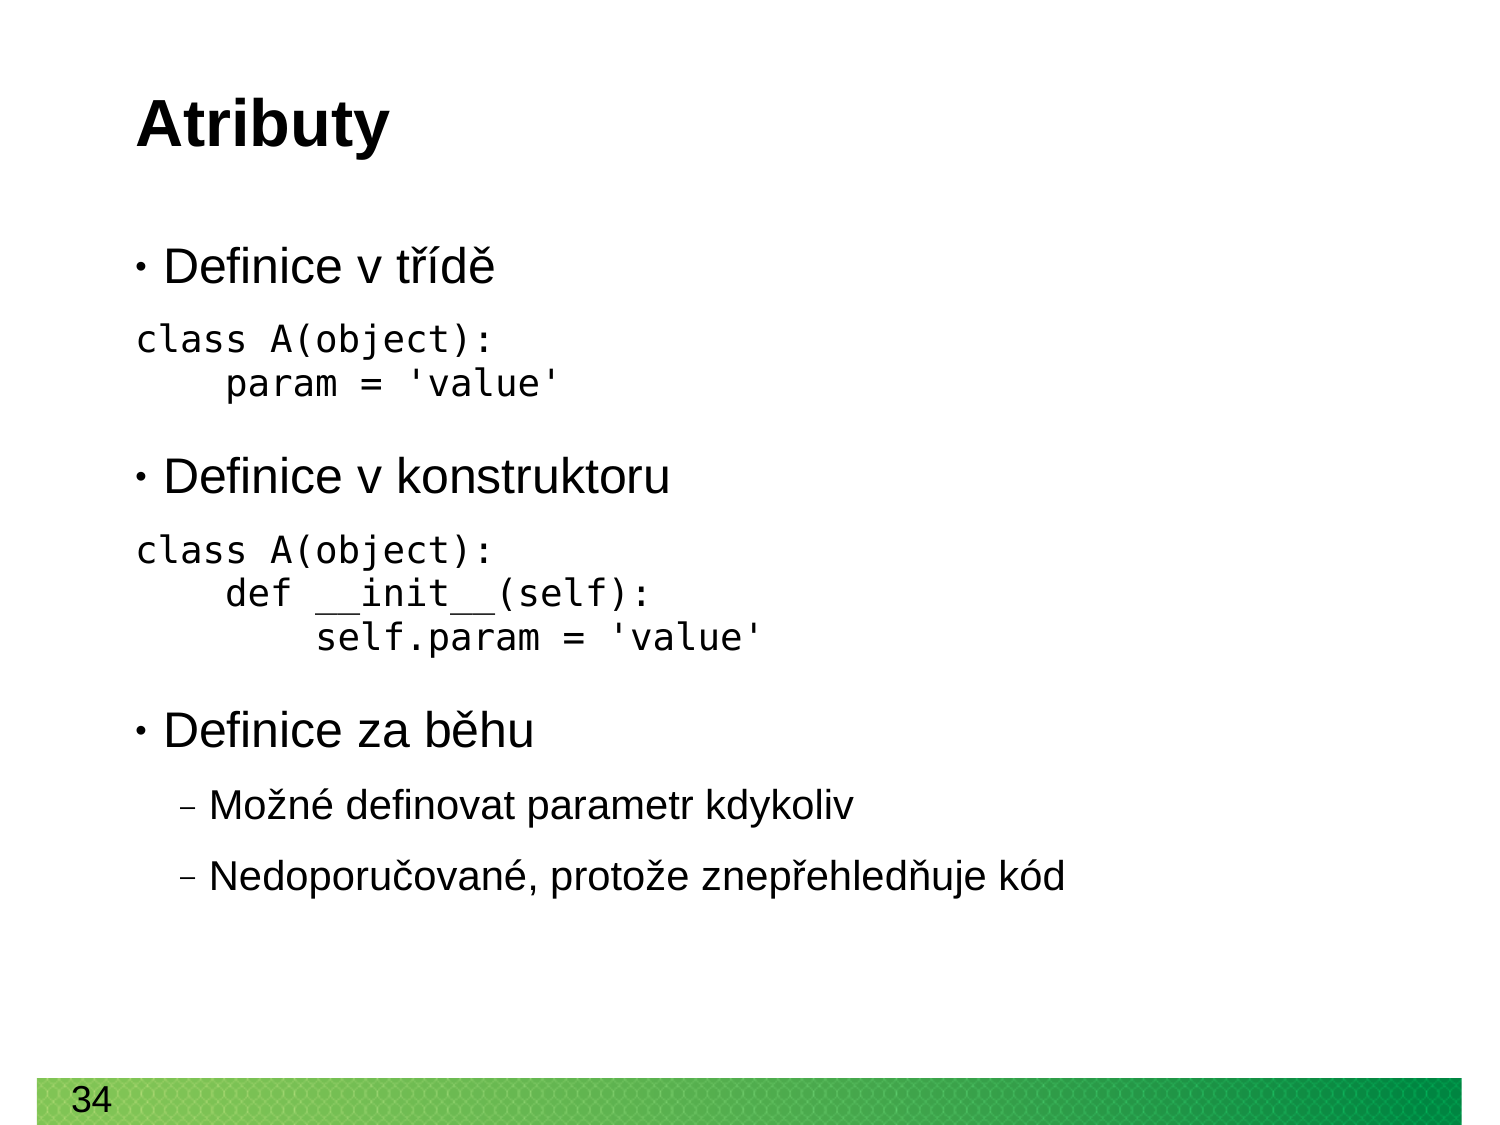

# Atributy
Definice v třídě
class A(object):
 param = 'value'
Definice v konstruktoru
class A(object):
 def __init__(self):
 self.param = 'value'
Definice za běhu
Možné definovat parametr kdykoliv
Nedoporučované, protože znepřehledňuje kód